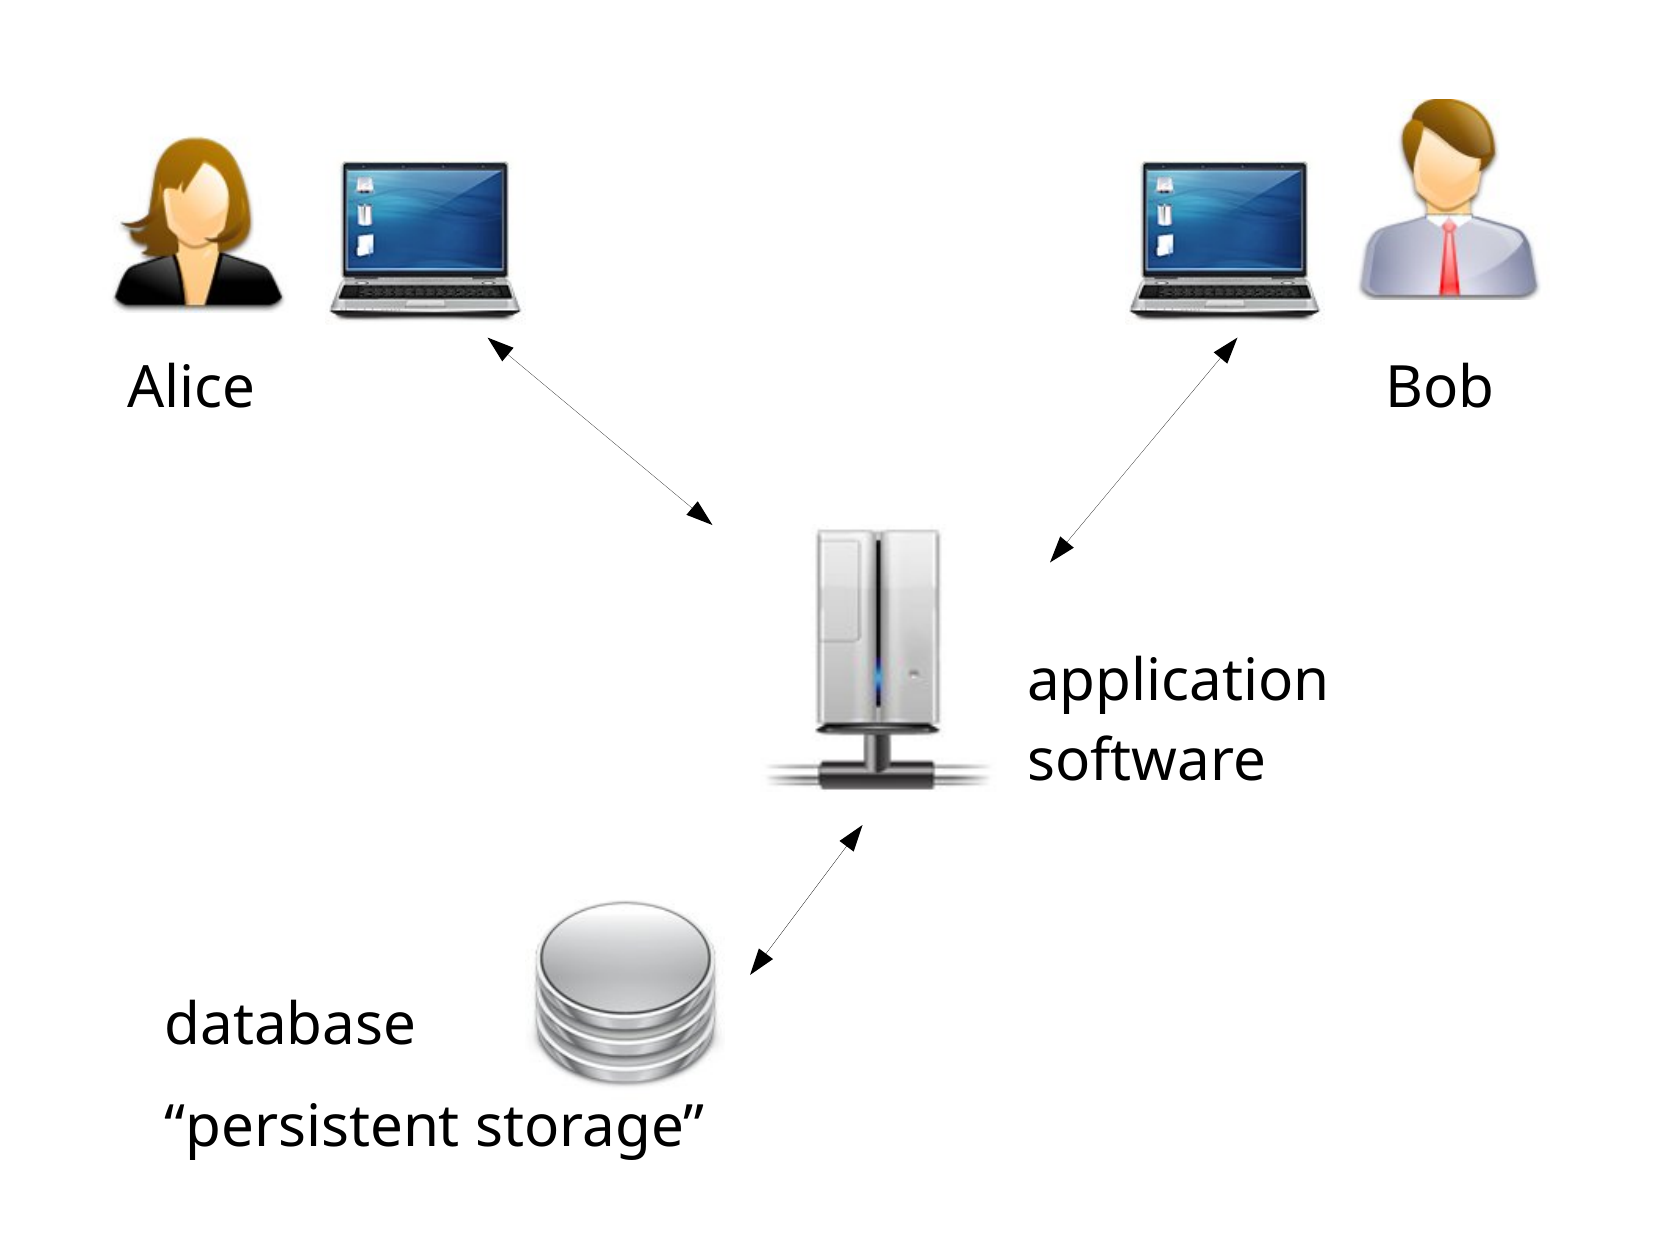

Alice
Bob
application
software
database
“persistent storage”